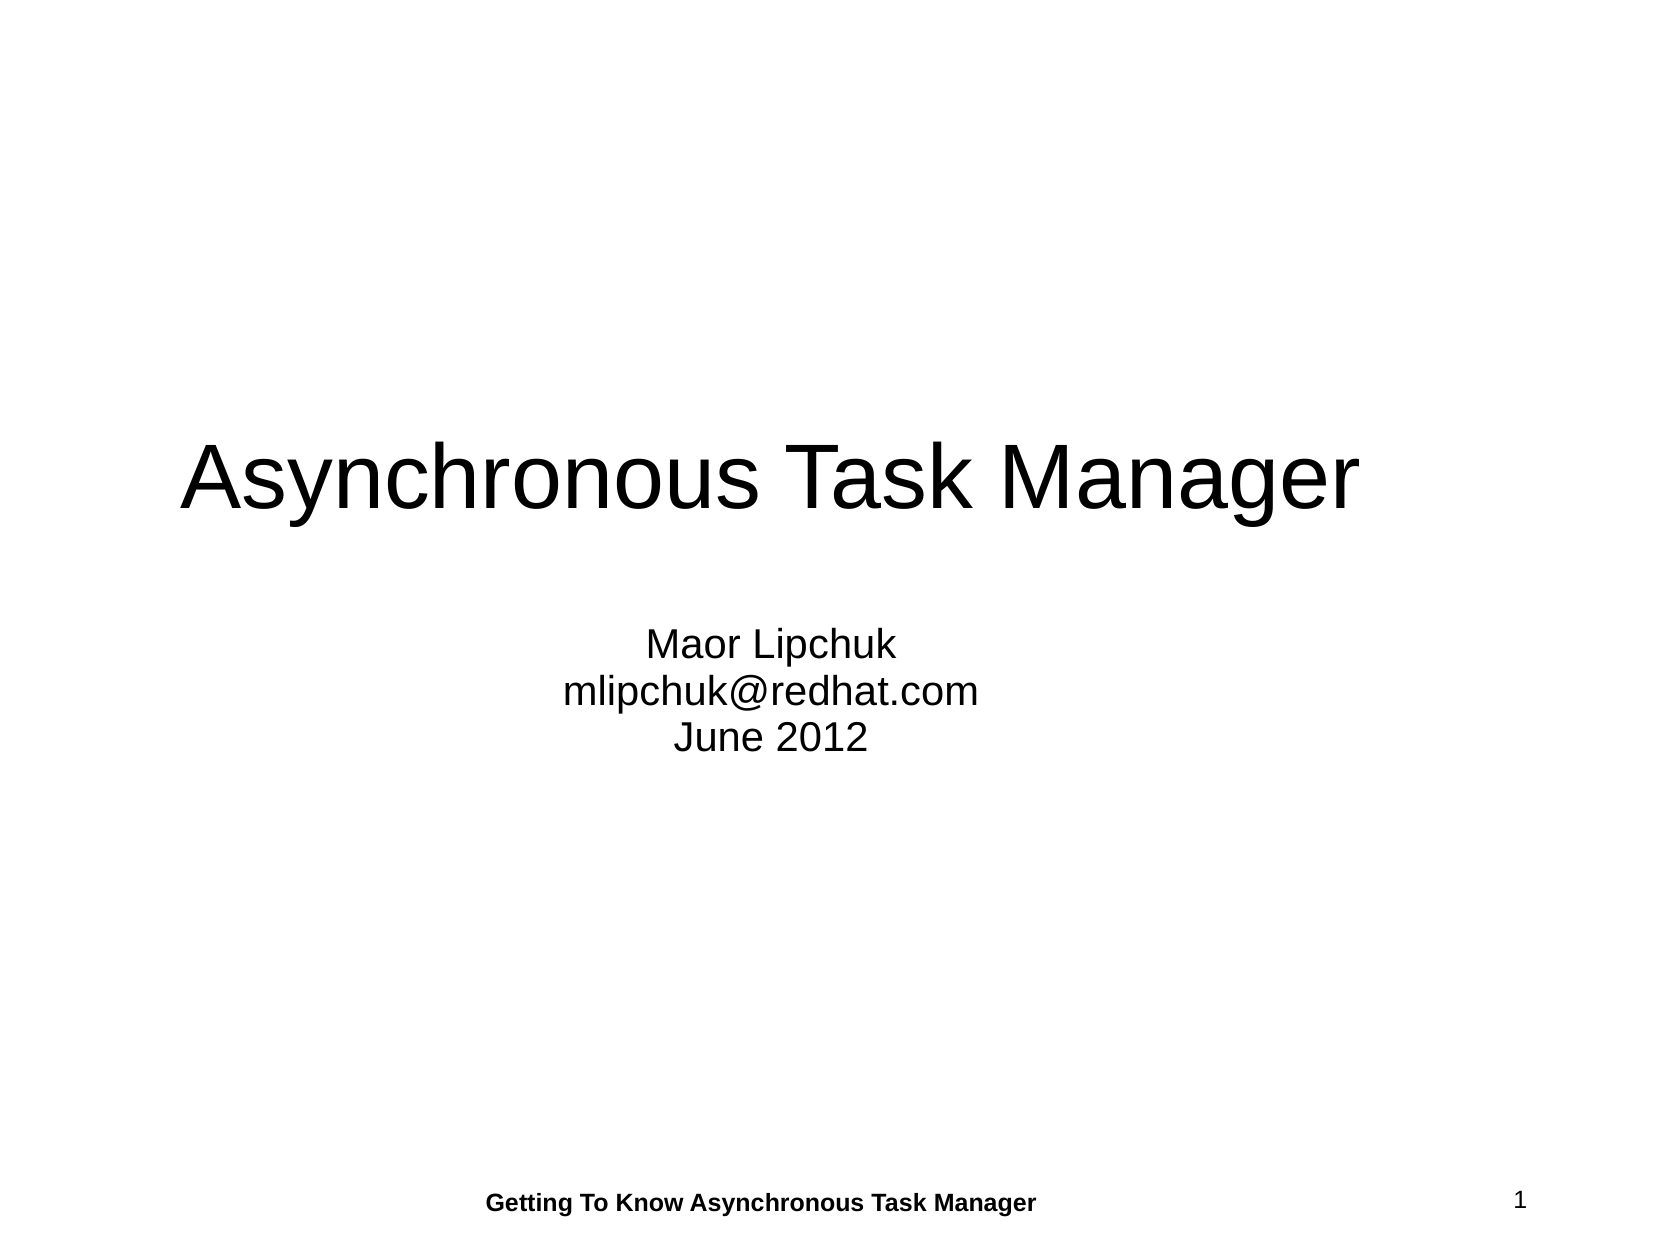

Asynchronous Task Manager
Maor Lipchuk
mlipchuk@redhat.com
June 2012